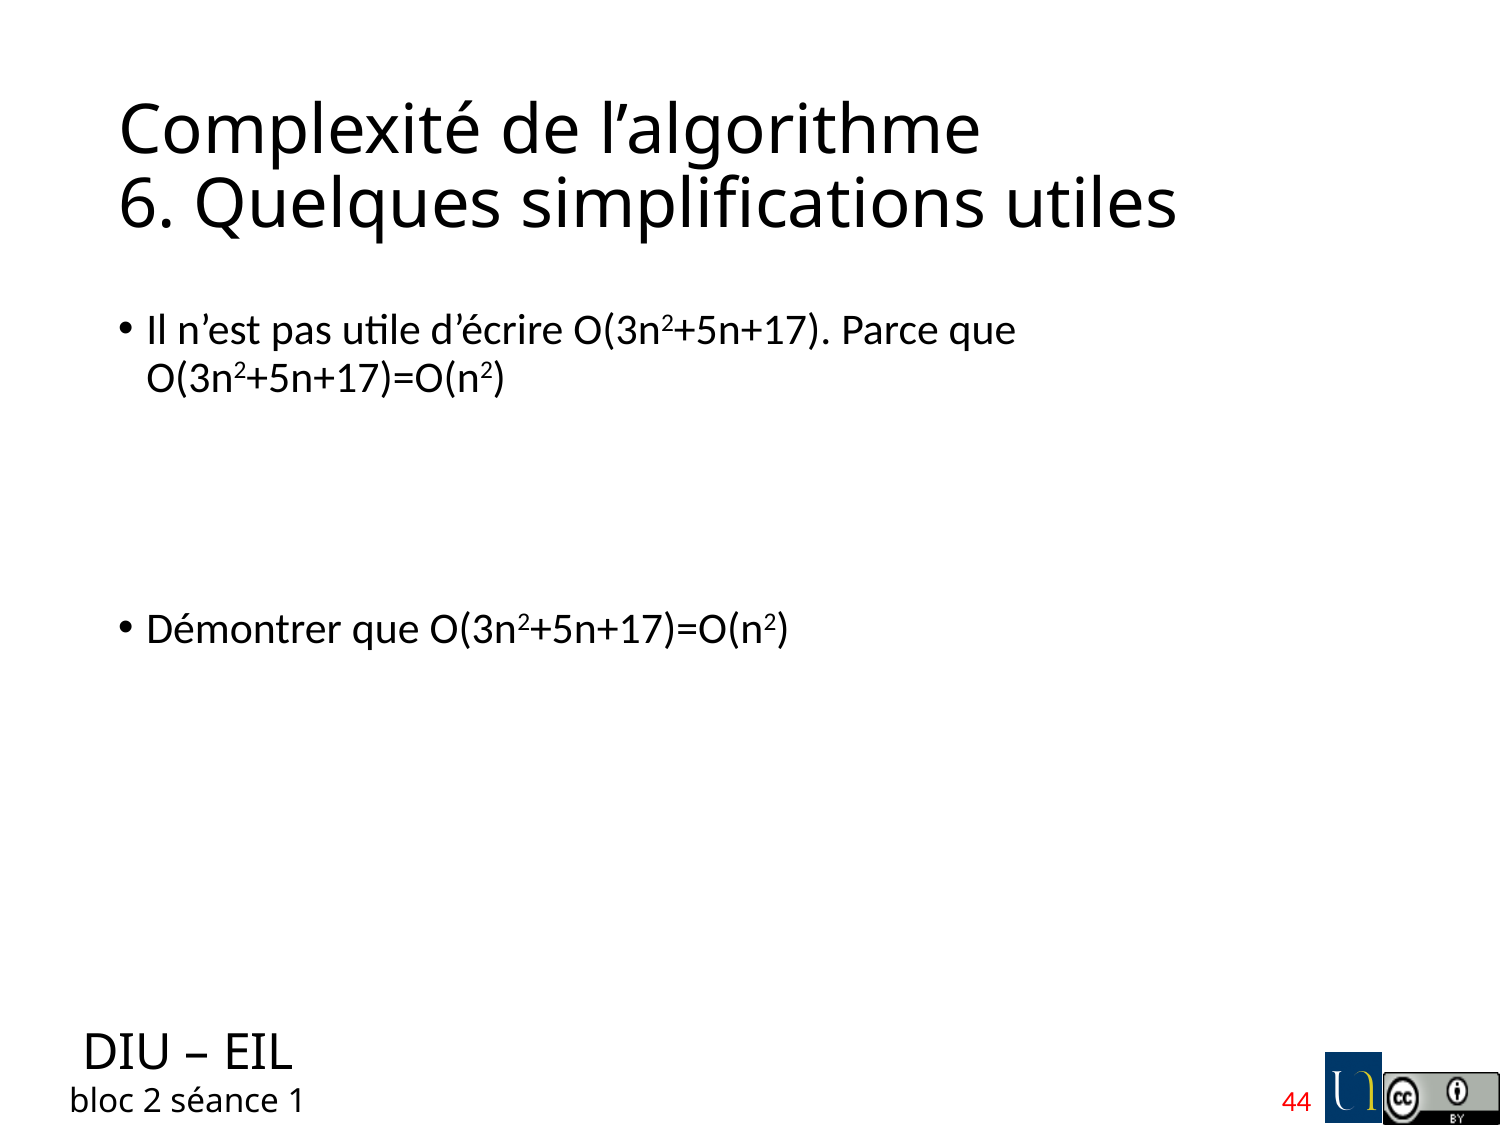

# Complexité de l’algorithme 6. Quelques simplifications utiles
Il n’est pas utile d’écrire O(3n2+5n+17). Parce que O(3n2+5n+17)=O(n2)
Démontrer que O(3n2+5n+17)=O(n2)